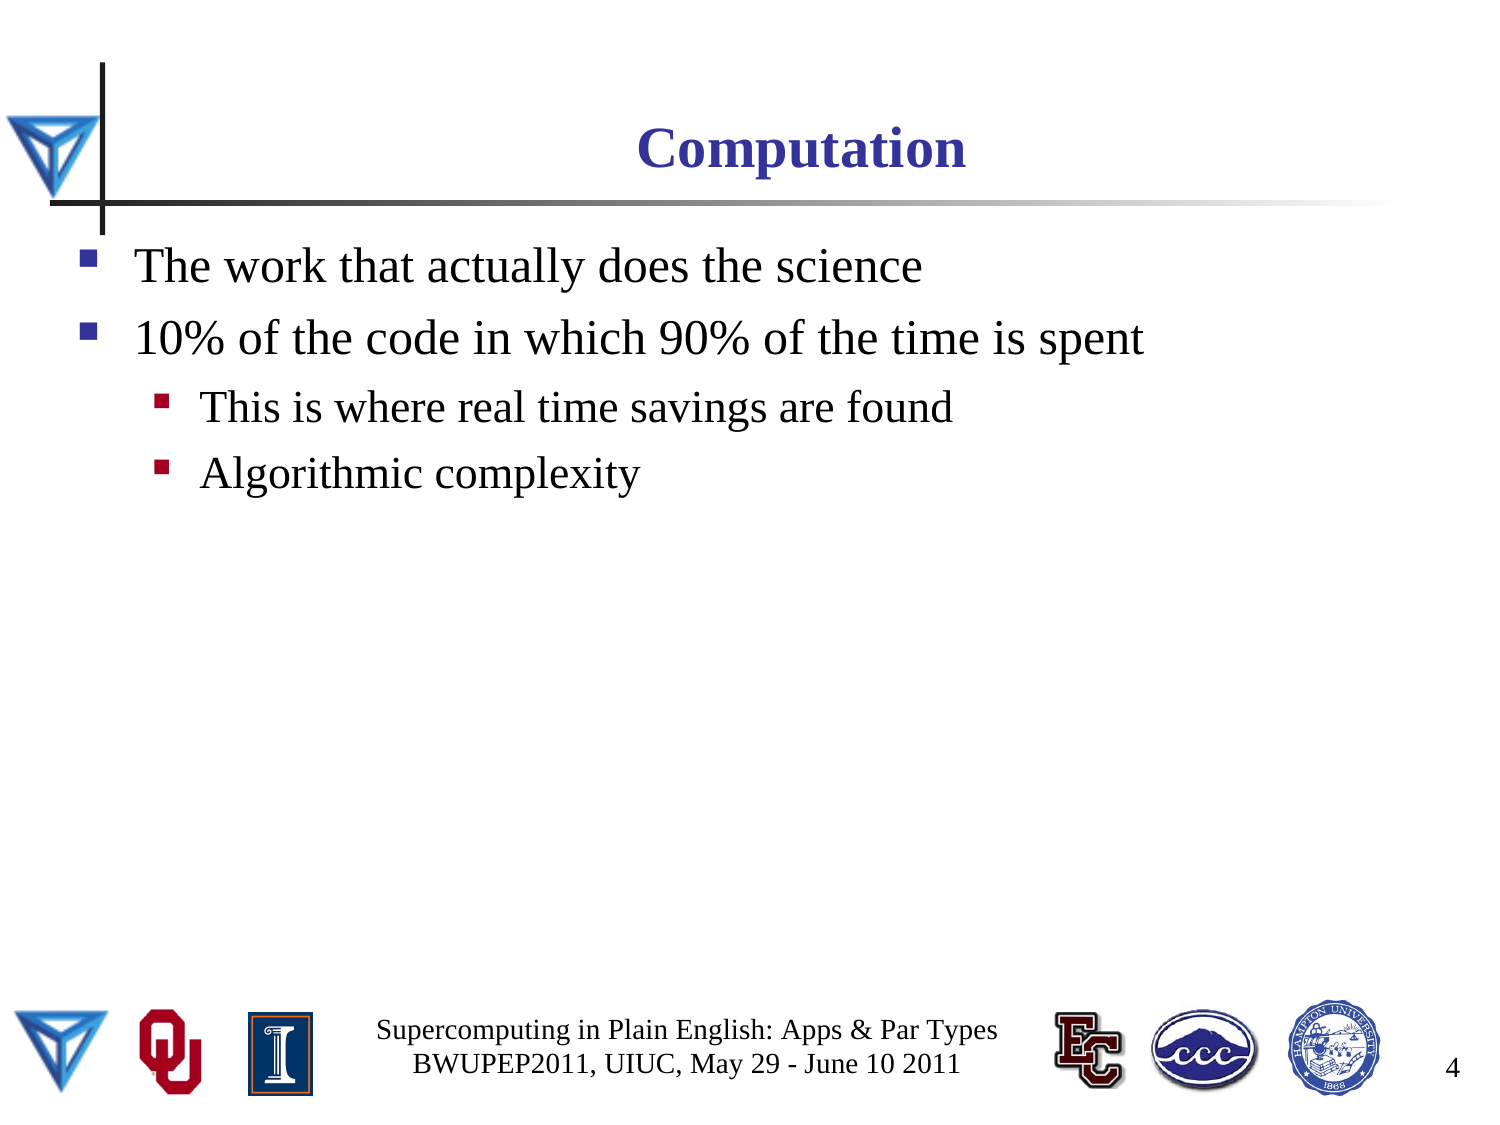

# Computation
The work that actually does the science
10% of the code in which 90% of the time is spent
This is where real time savings are found
Algorithmic complexity
Supercomputing in Plain English: Apps & Par Types BWUPEP2011, UIUC, May 29 - June 10 2011